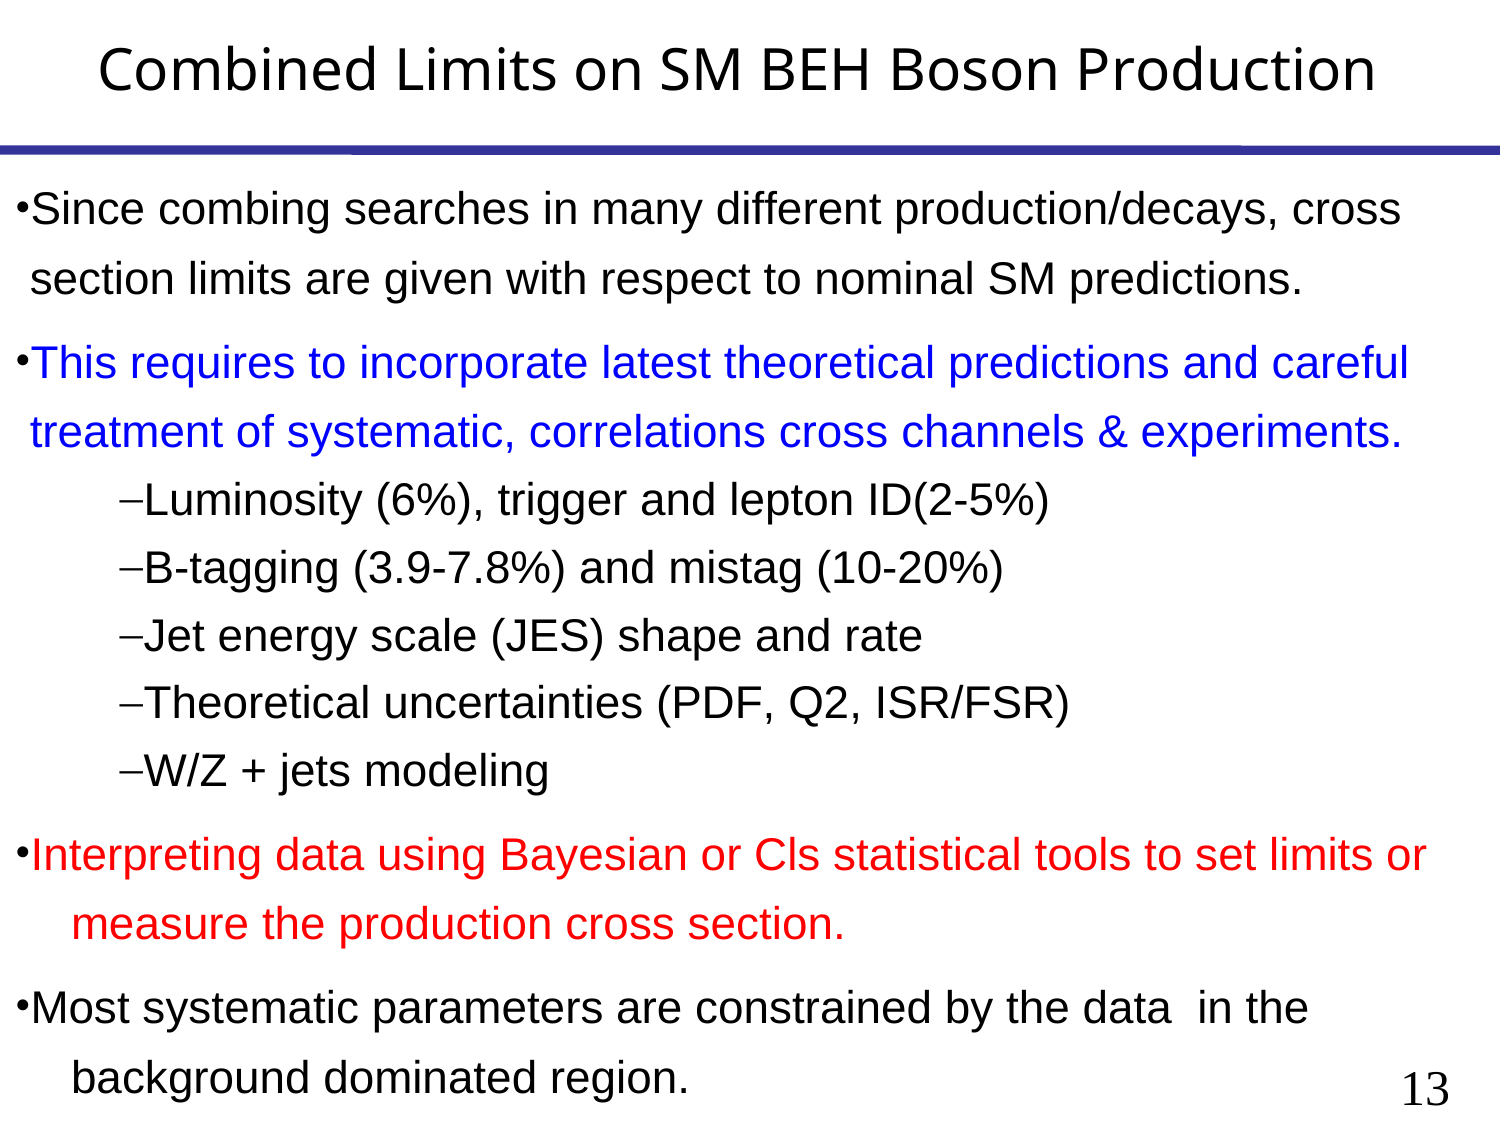

# Combined Limits on SM BEH Boson Production
Since combing searches in many different production/decays, cross section limits are given with respect to nominal SM predictions.
This requires to incorporate latest theoretical predictions and careful treatment of systematic, correlations cross channels & experiments.
Luminosity (6%), trigger and lepton ID(2-5%)
B-tagging (3.9-7.8%) and mistag (10-20%)
Jet energy scale (JES) shape and rate
Theoretical uncertainties (PDF, Q2, ISR/FSR)
W/Z + jets modeling
Interpreting data using Bayesian or Cls statistical tools to set limits or measure the production cross section.
Most systematic parameters are constrained by the data in the background dominated region.
13